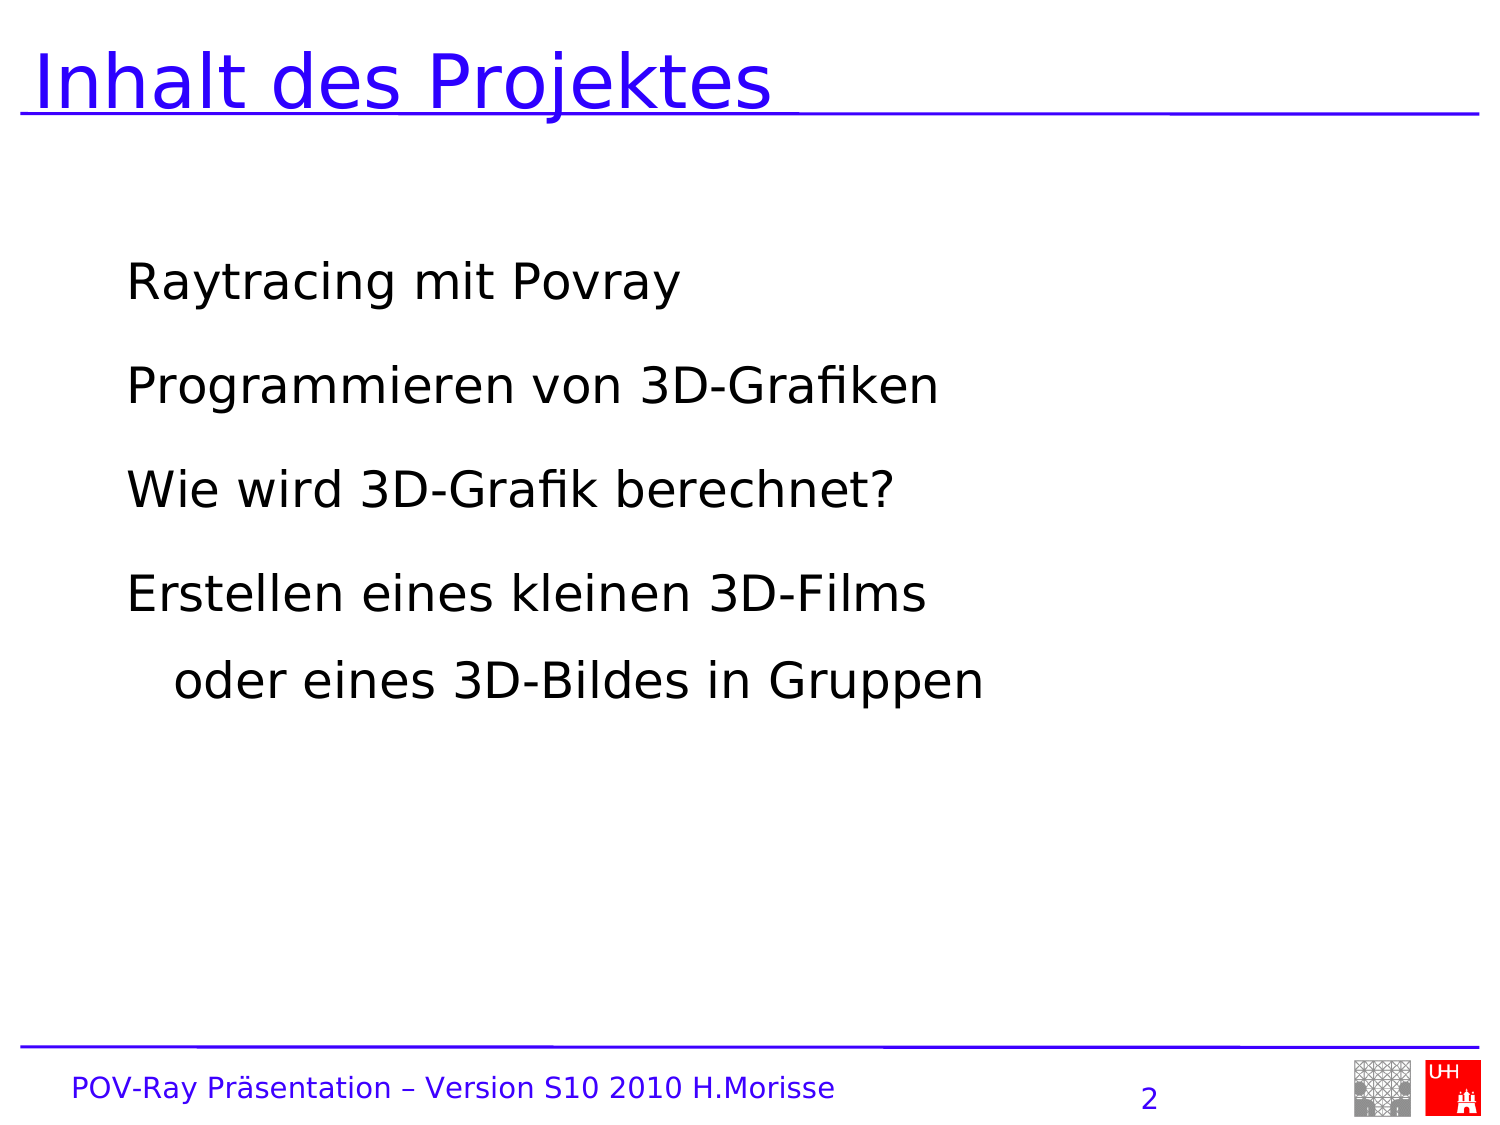

# Inhalt des Projektes
Raytracing mit Povray
Programmieren von 3D-Grafiken
Wie wird 3D-Grafik berechnet?
Erstellen eines kleinen 3D-Films
oder eines 3D-Bildes in Gruppen